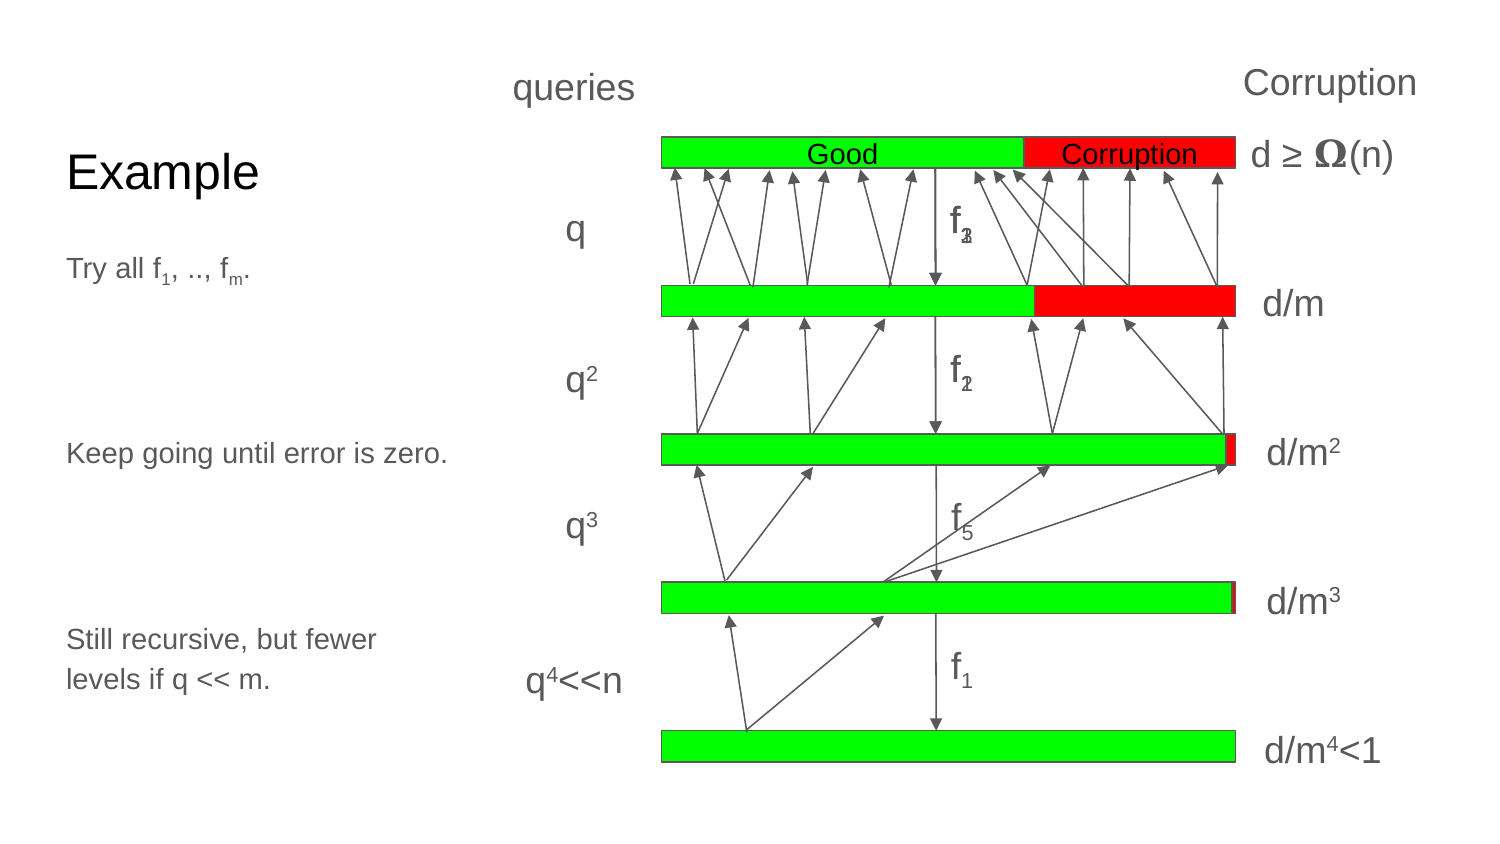

Corruption
queries
# Example
d ≥ 𝛀(n)
Good
Corruption
f1
f2
f3
q
Try all f1, .., fm.
d/m
f1
f2
q2
d/m2
Keep going until error is zero.
f5
q3
d/m3
Still recursive, but fewer levels if q << m.
f1
q4<<n
d/m4<1